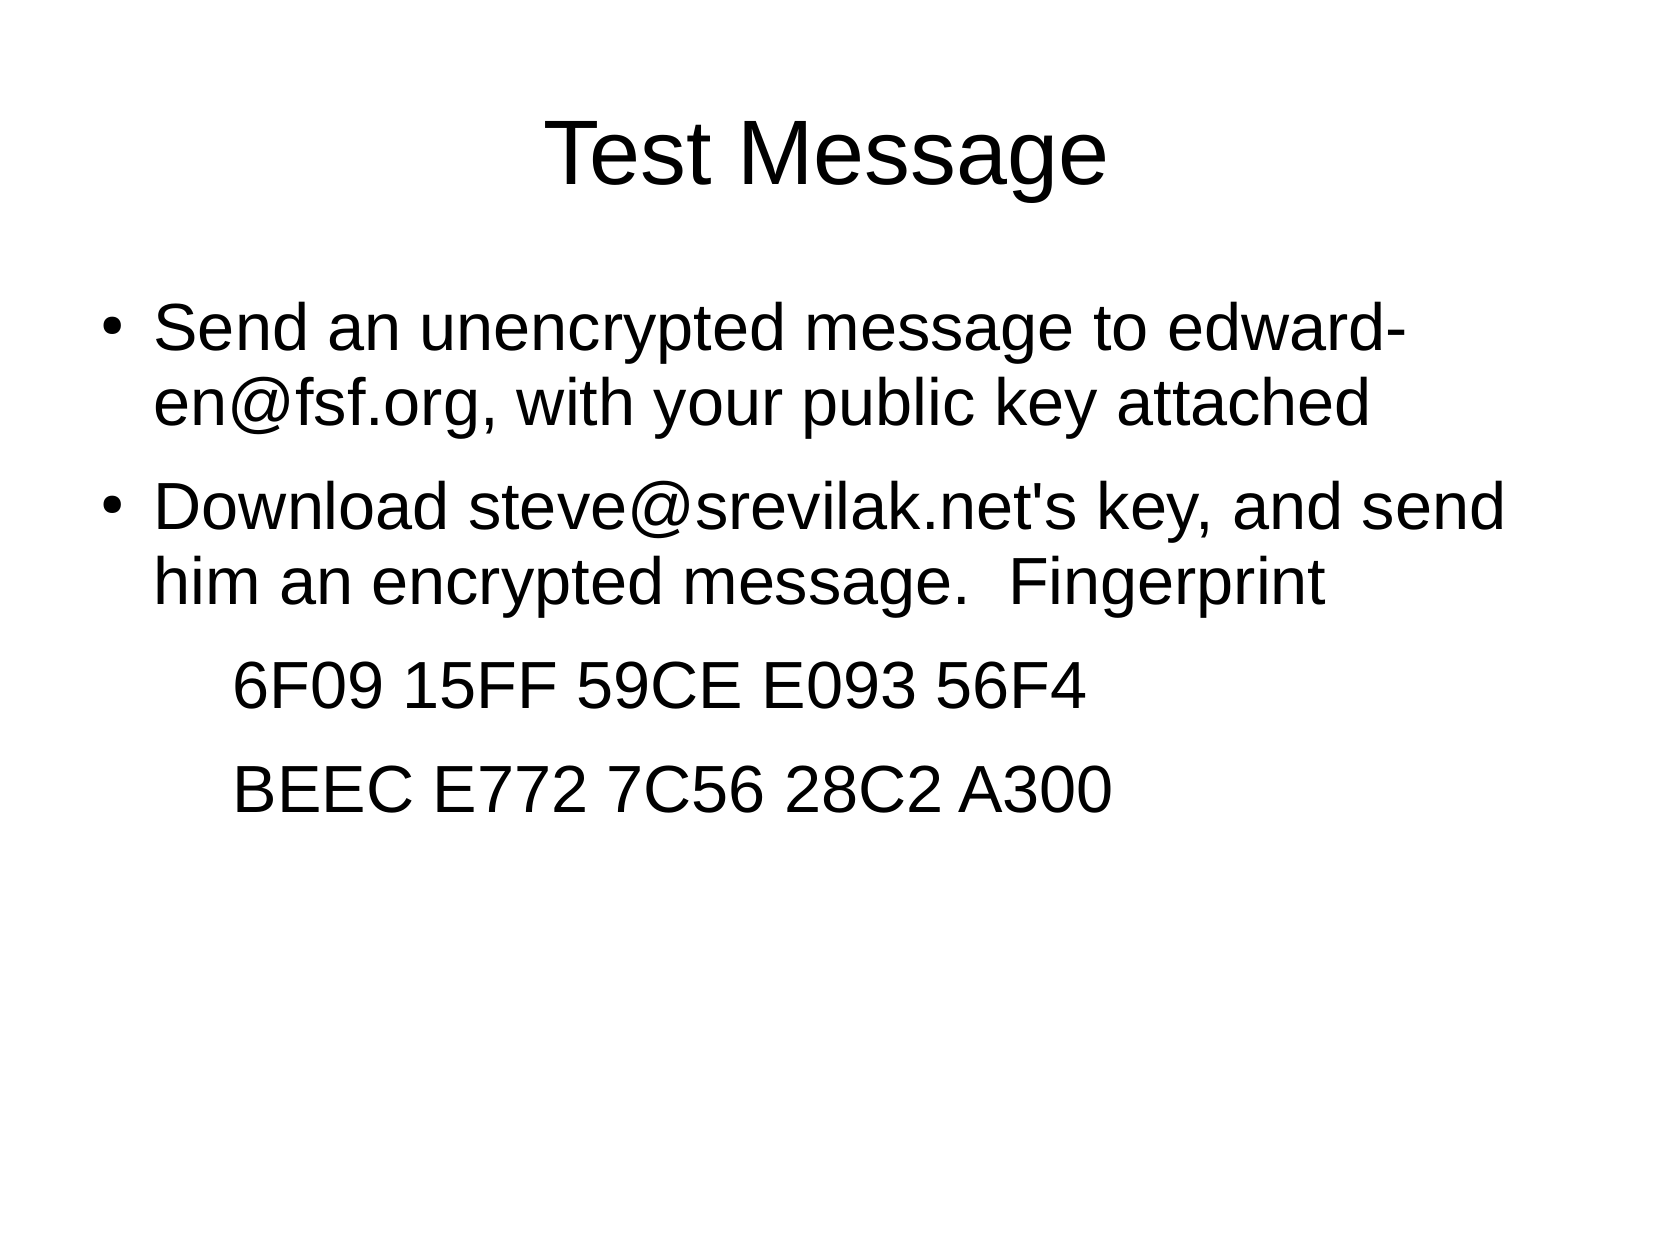

# Test Message
Send an unencrypted message to edward-en@fsf.org, with your public key attached
Download steve@srevilak.net's key, and send him an encrypted message. Fingerprint
6F09 15FF 59CE E093 56F4
BEEC E772 7C56 28C2 A300